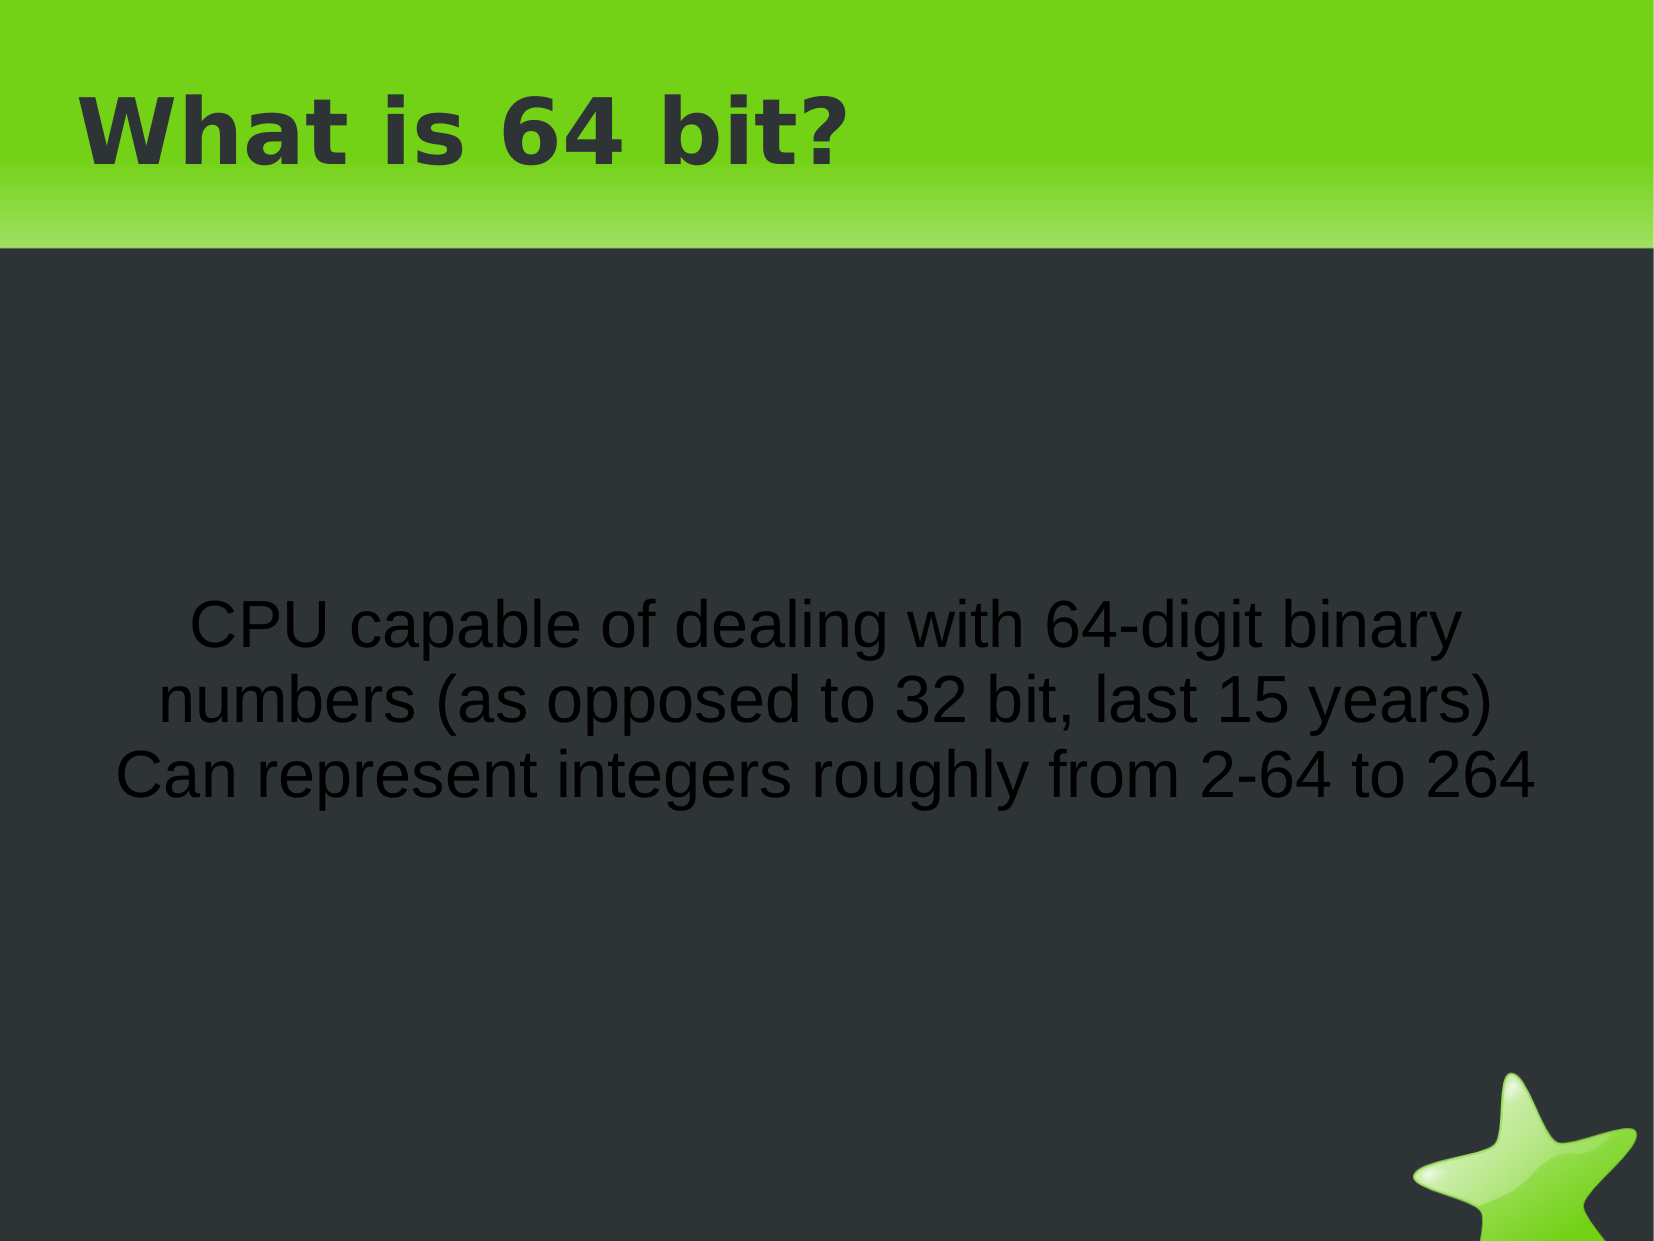

# What is 64 bit?
CPU capable of dealing with 64-digit binary numbers (as opposed to 32 bit, last 15 years)
Can represent integers roughly from 2-64 to 264